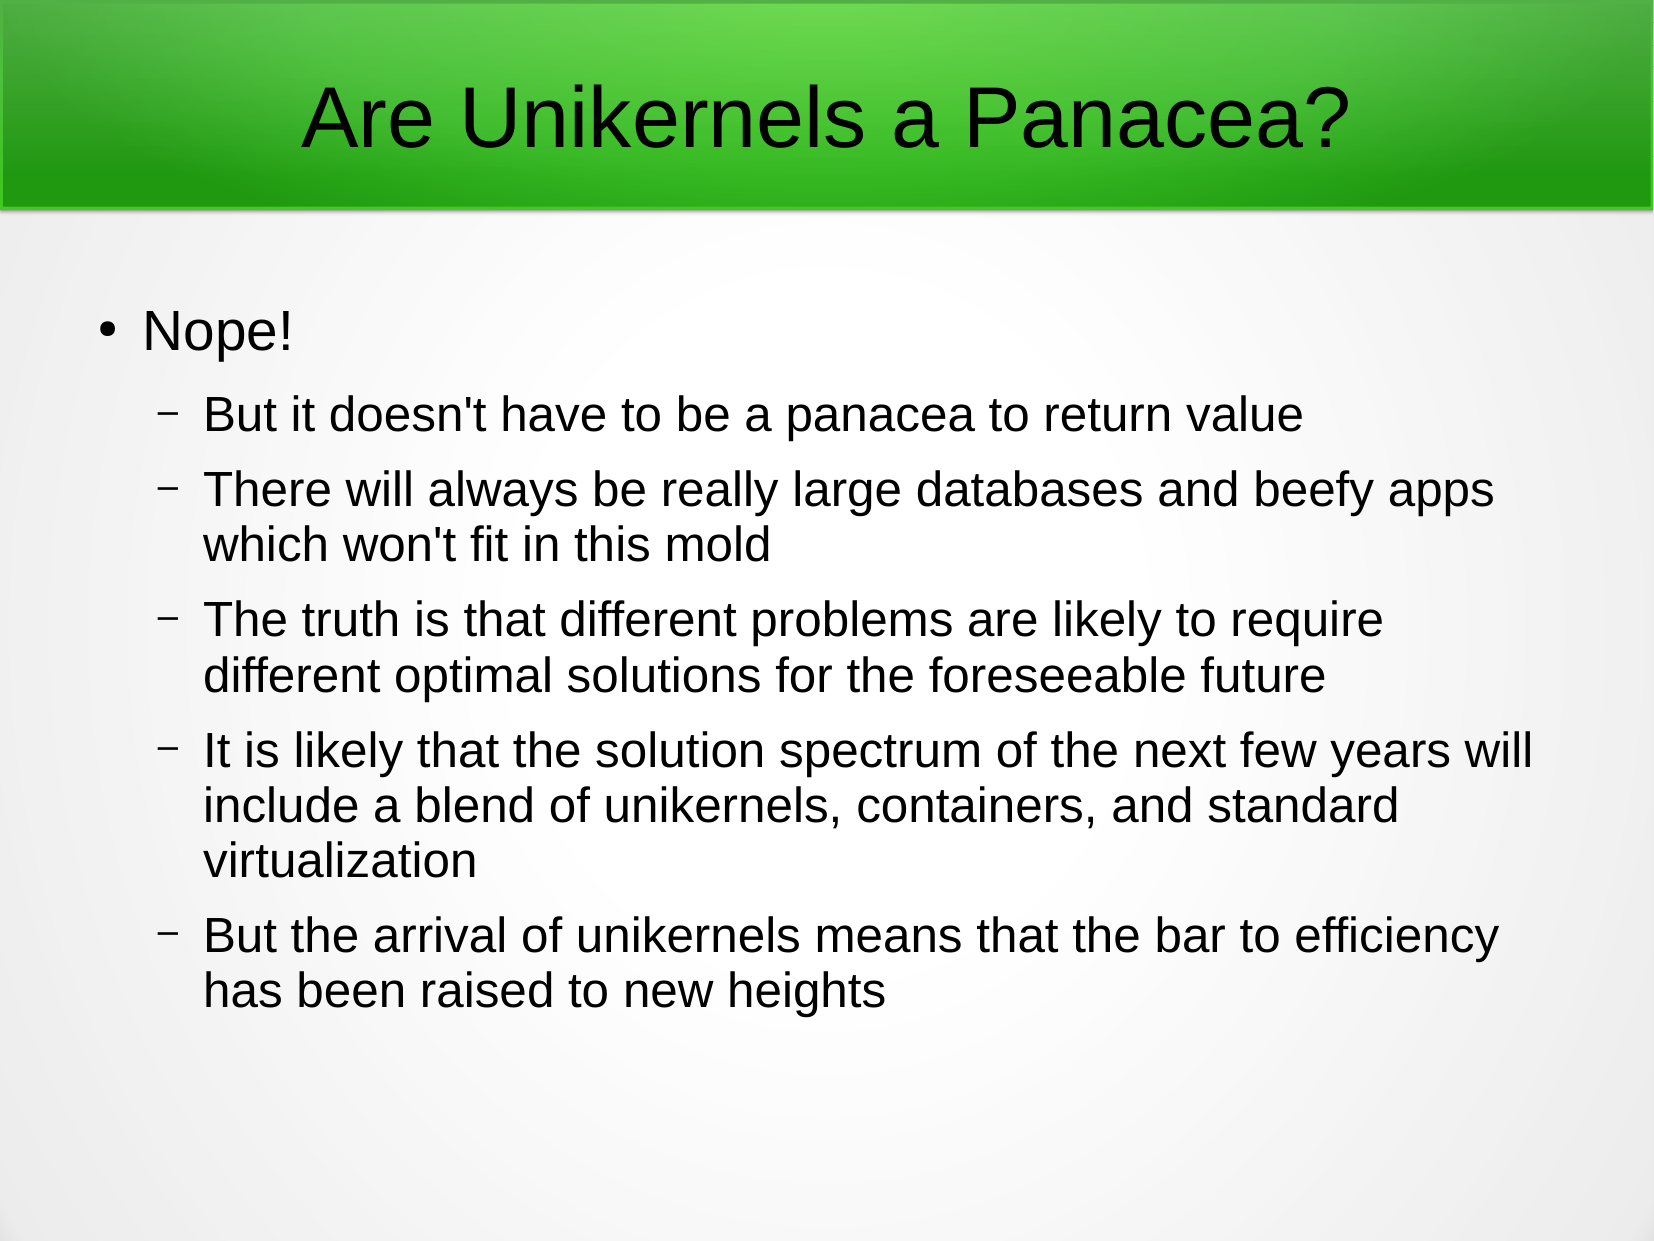

# Are Unikernels a Panacea?
Nope!
But it doesn't have to be a panacea to return value
There will always be really large databases and beefy apps which won't fit in this mold
The truth is that different problems are likely to require different optimal solutions for the foreseeable future
It is likely that the solution spectrum of the next few years will include a blend of unikernels, containers, and standard virtualization
But the arrival of unikernels means that the bar to efficiency has been raised to new heights